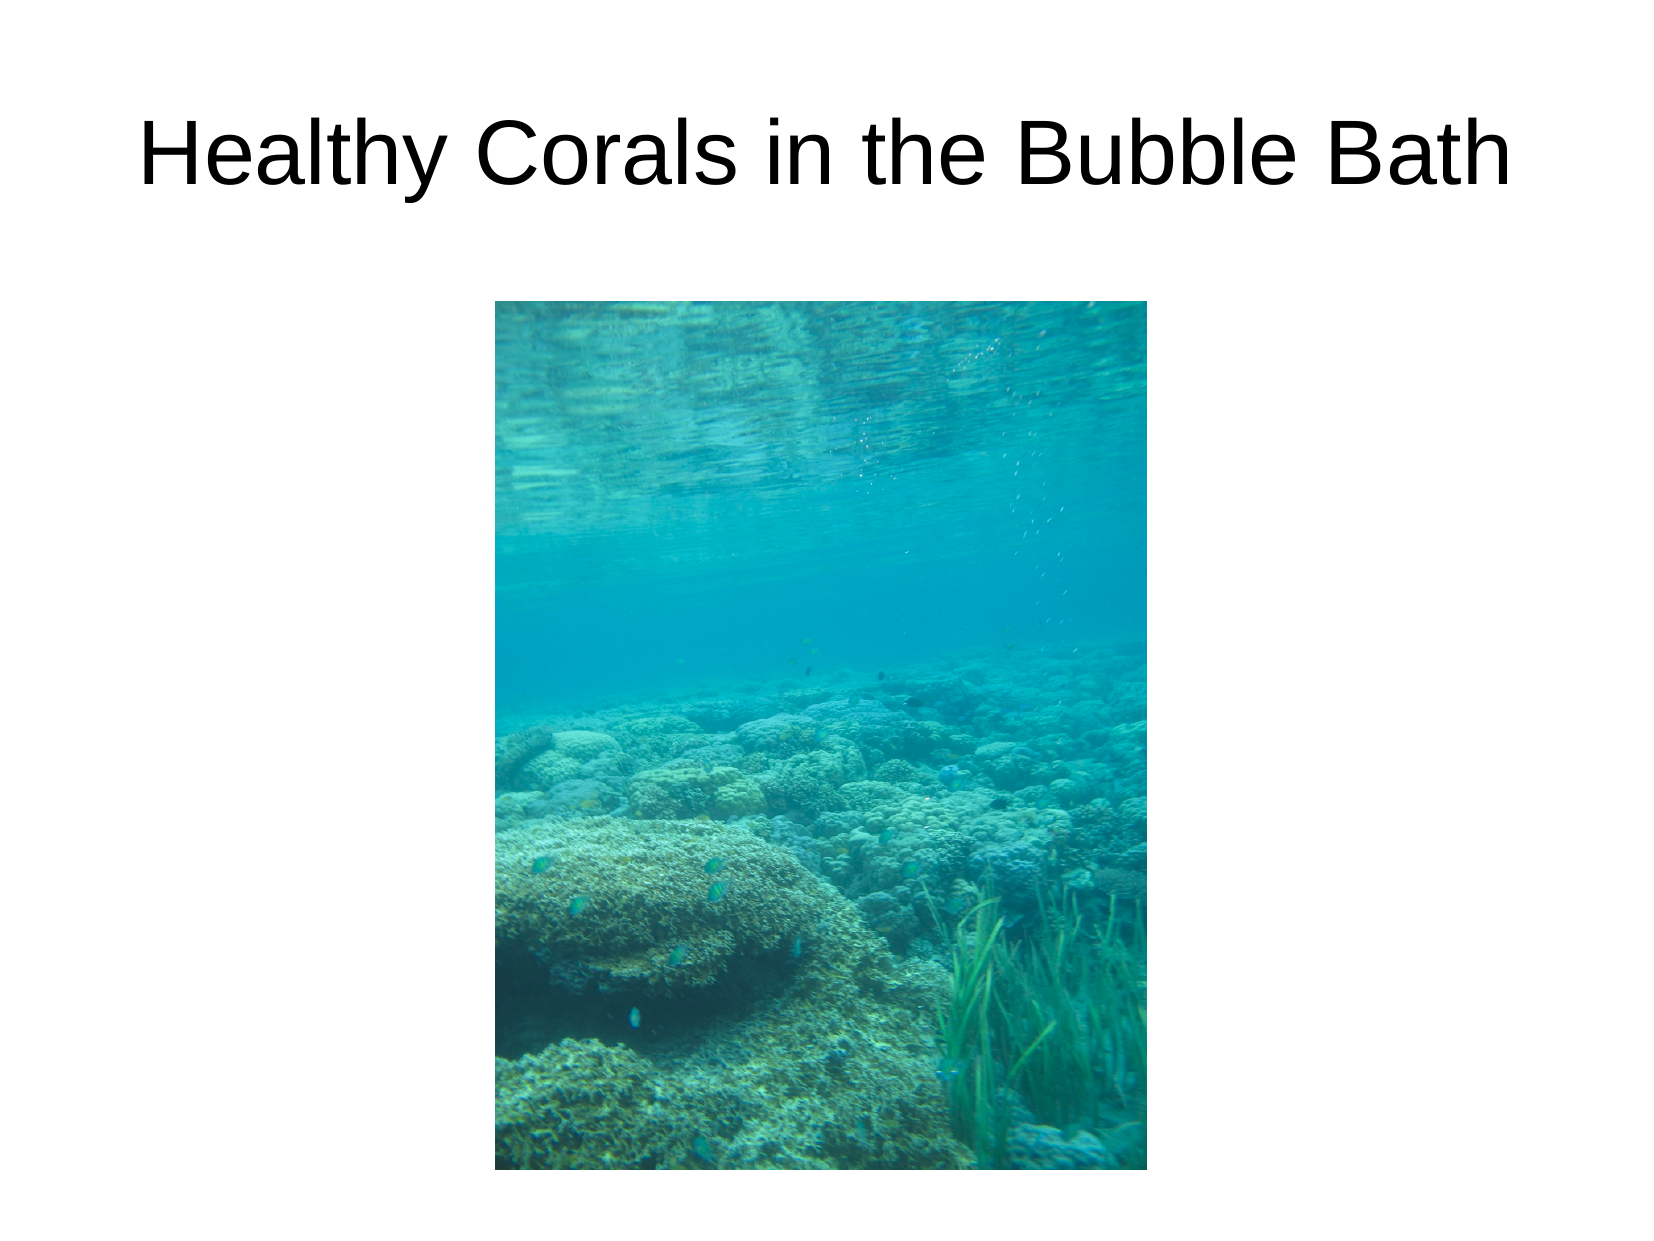

# Healthy Corals in the Bubble Bath